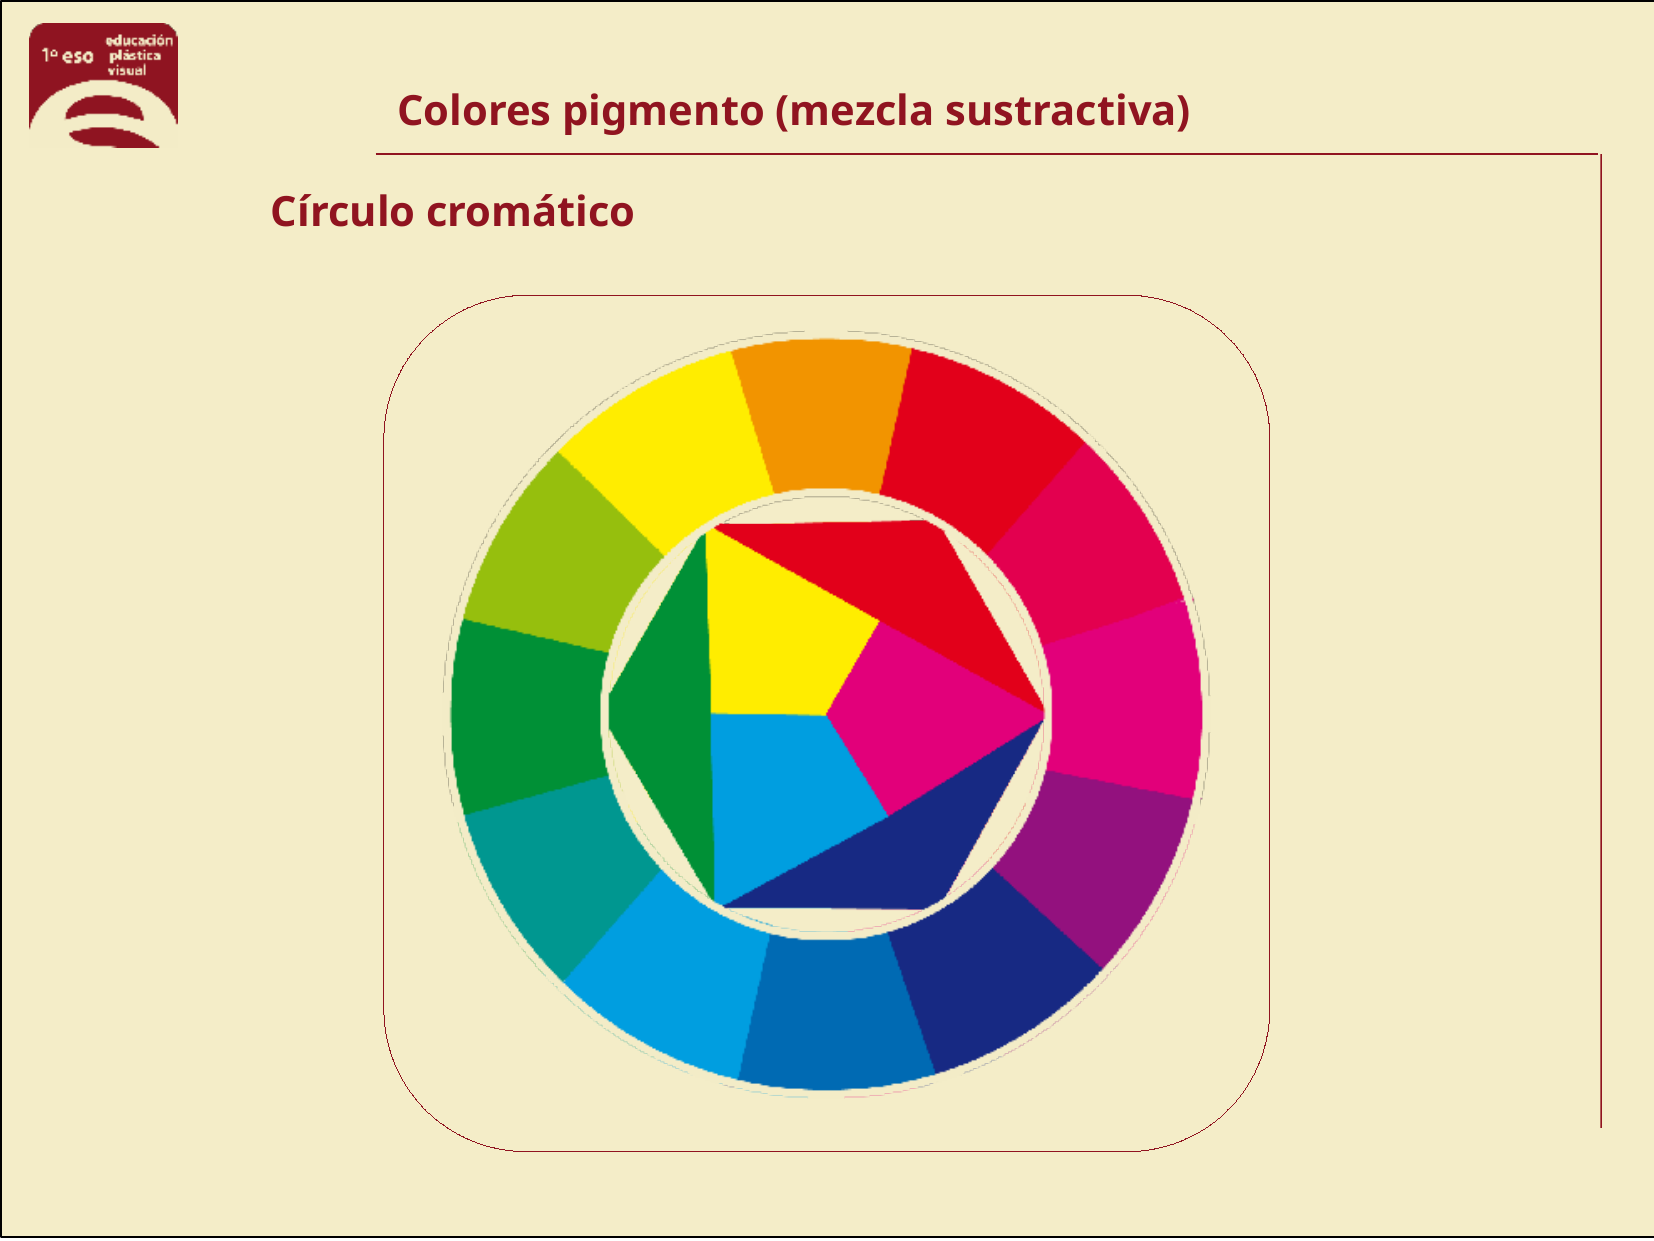

Colores pigmento (mezcla sustractiva)
	Círculo cromático
#